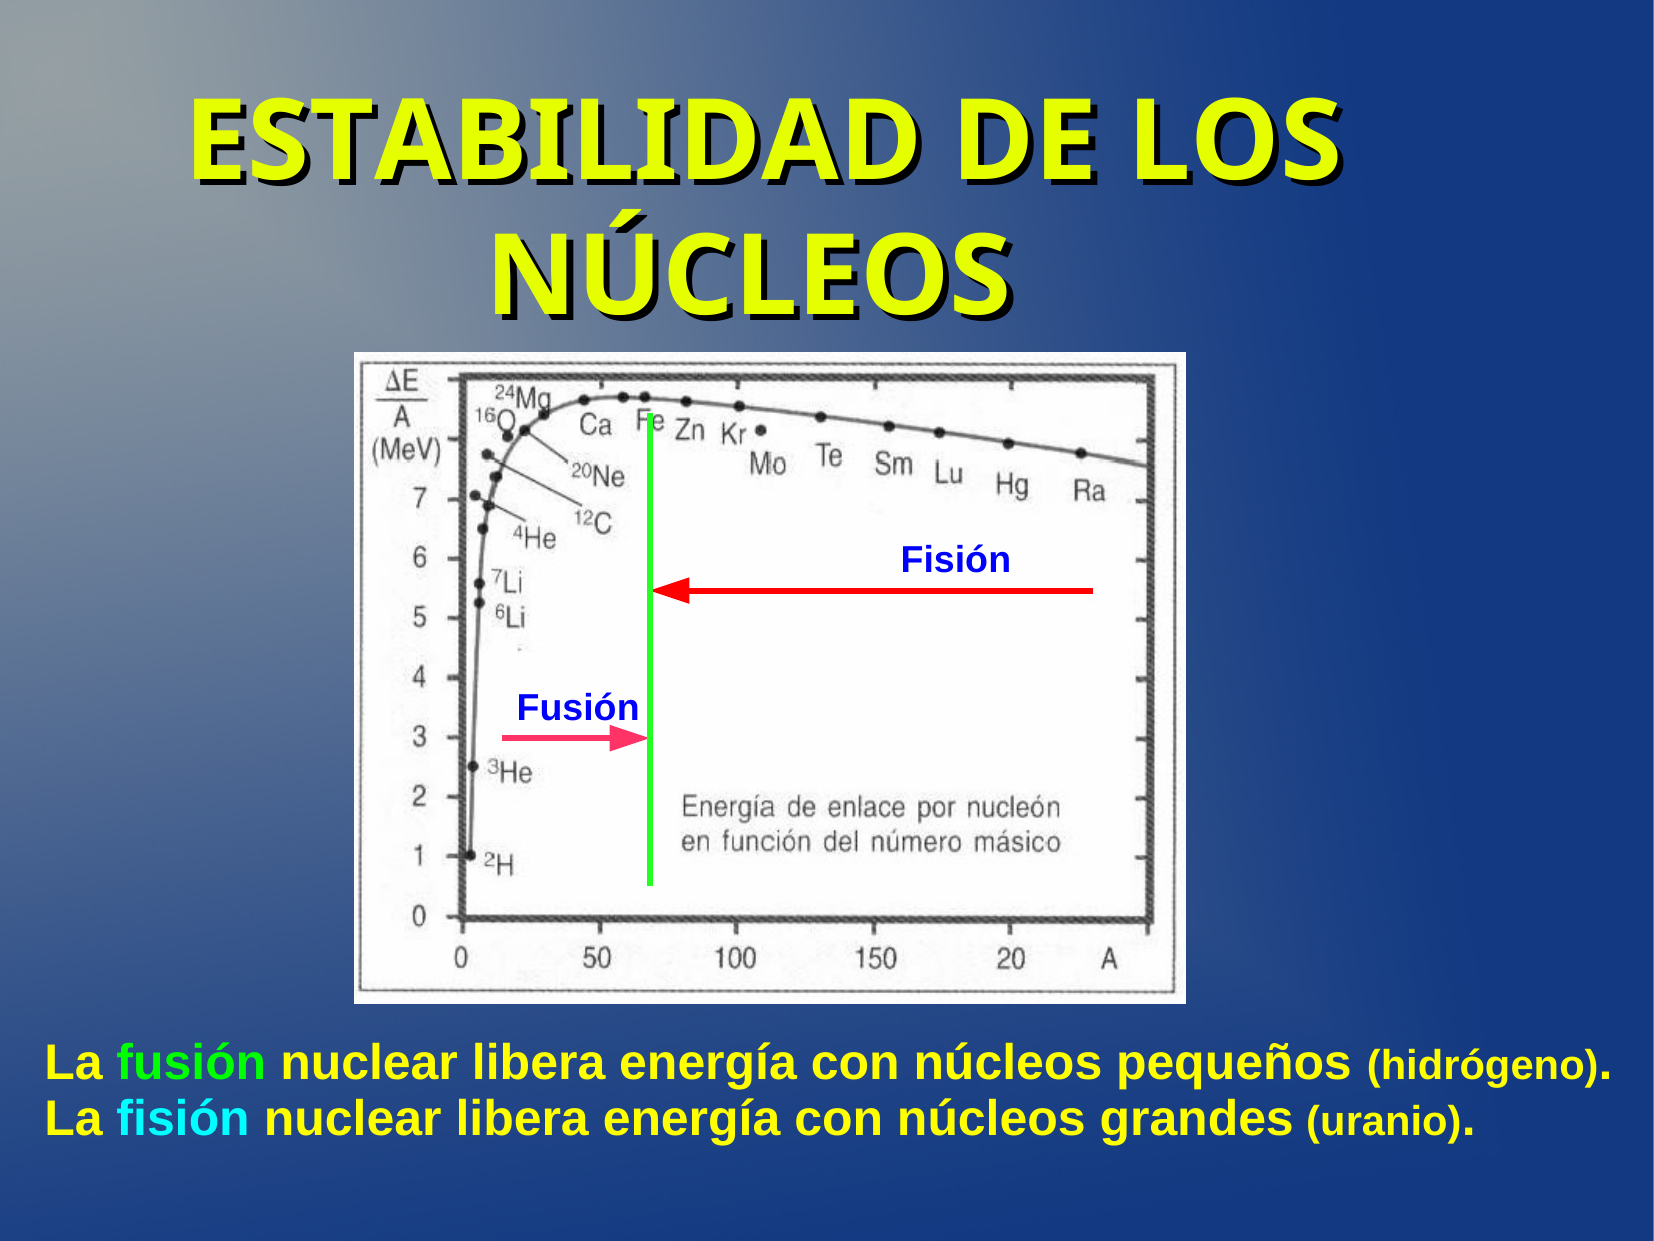

# ESTABILIDAD DE LOS NÚCLEOS
Fisión
Fusión
La fusión nuclear libera energía con núcleos pequeños (hidrógeno).
La fisión nuclear libera energía con núcleos grandes (uranio).